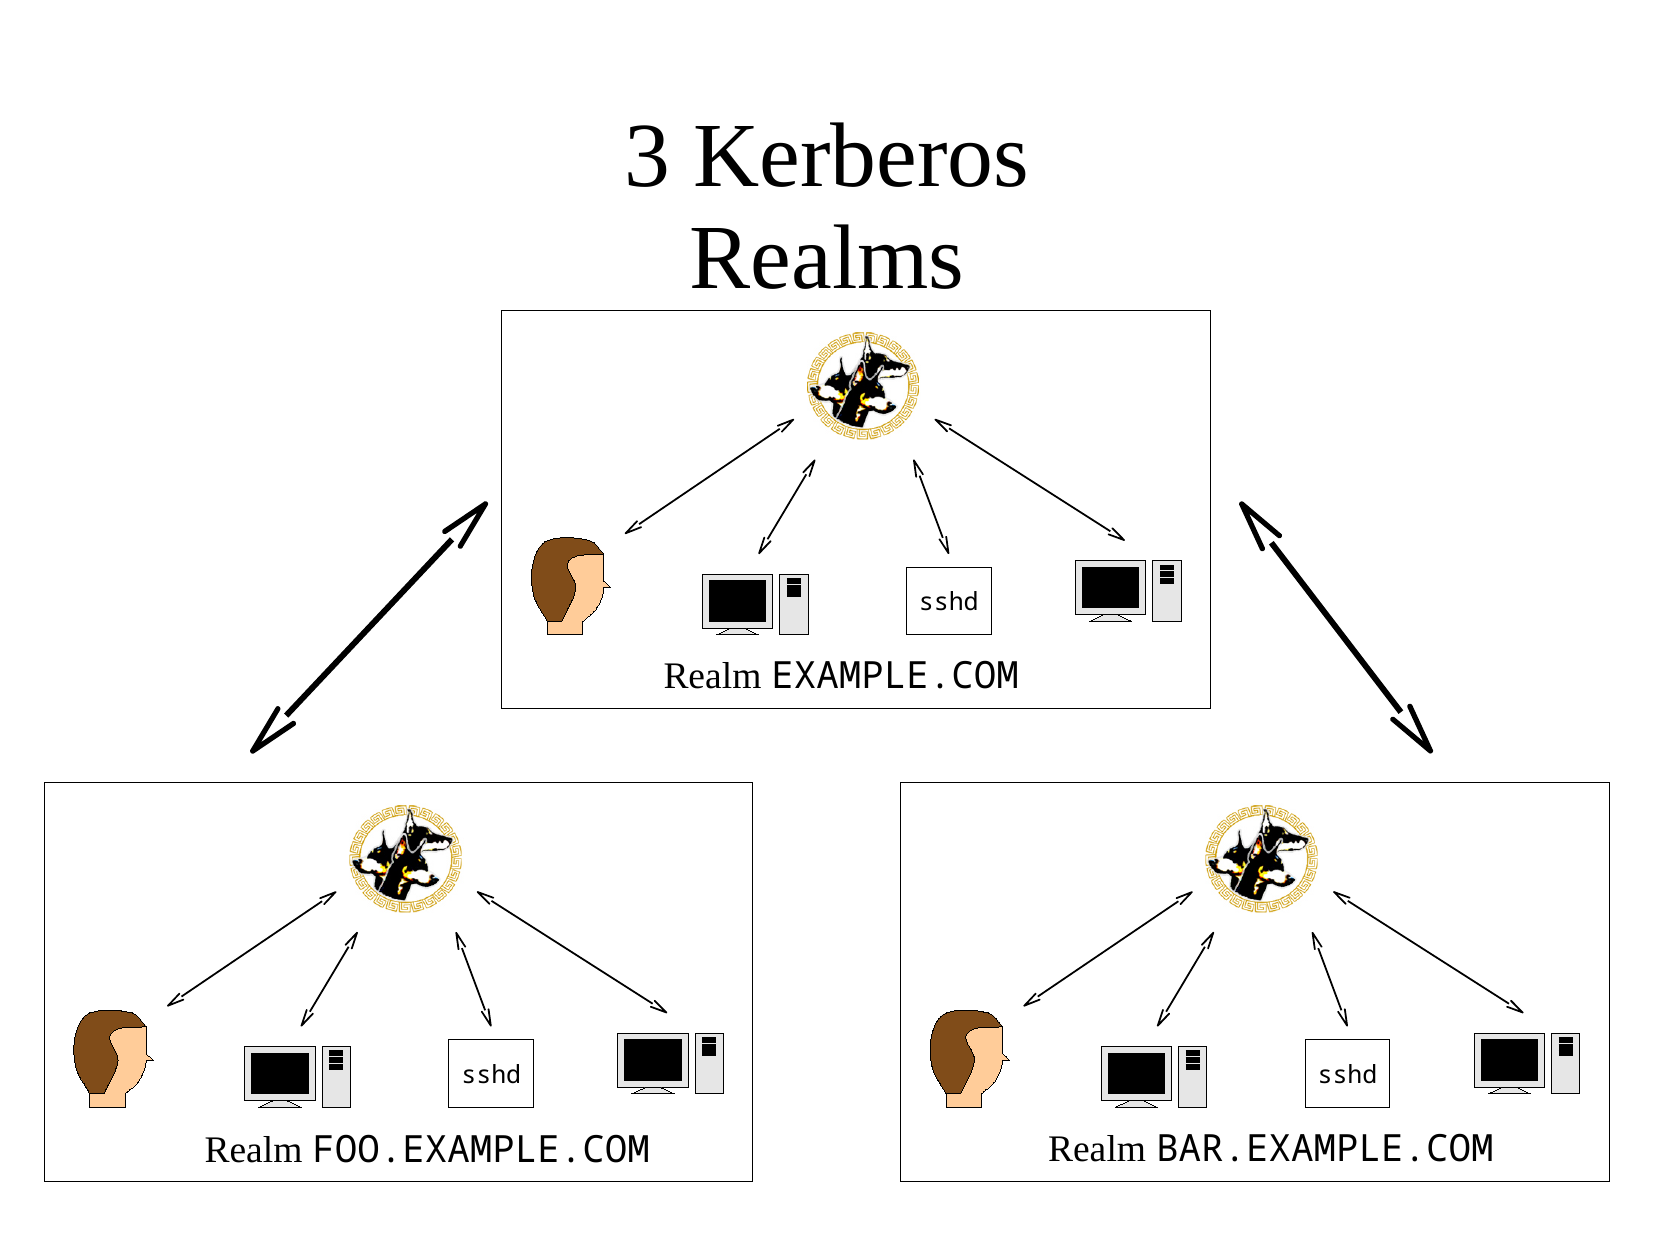

# 3 Kerberos Realms
sshd
Realm EXAMPLE.COM
Realm BAR.EXAMPLE.COM
Realm FOO.EXAMPLE.COM
sshd
sshd